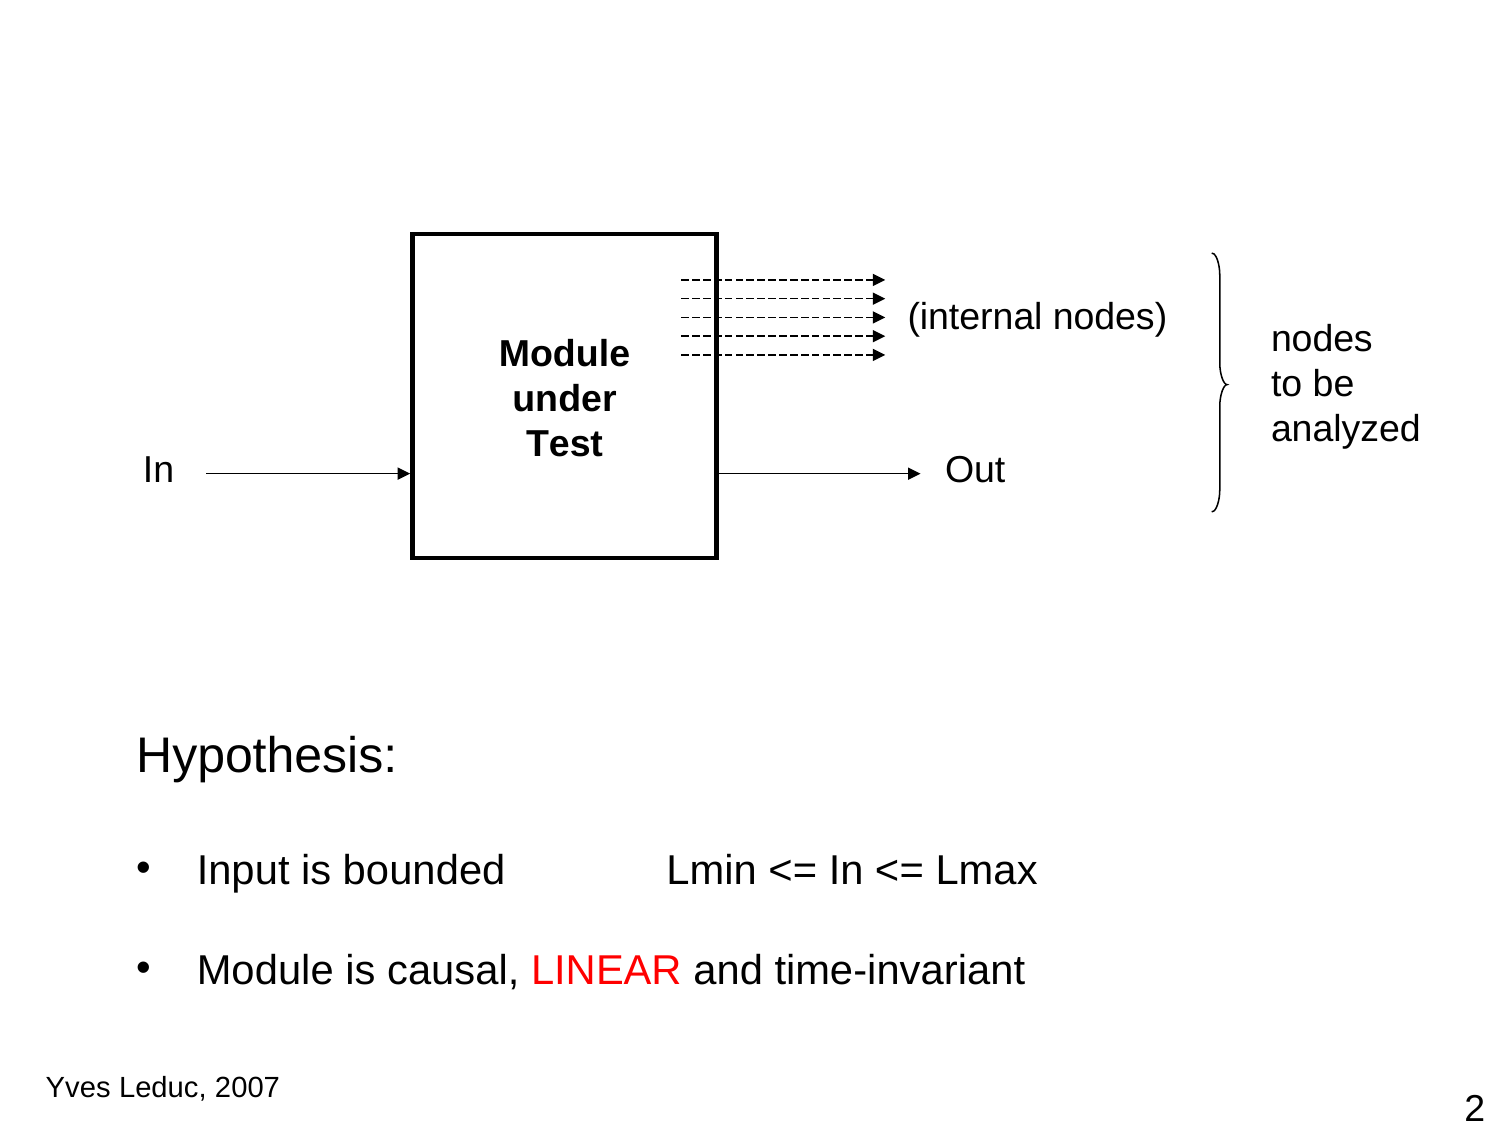

Module
under
Test
(internal nodes)
nodes
to be
analyzed
In
Out
Hypothesis:
 Input is bounded Lmin <= In <= Lmax
 Module is causal, LINEAR and time-invariant
2